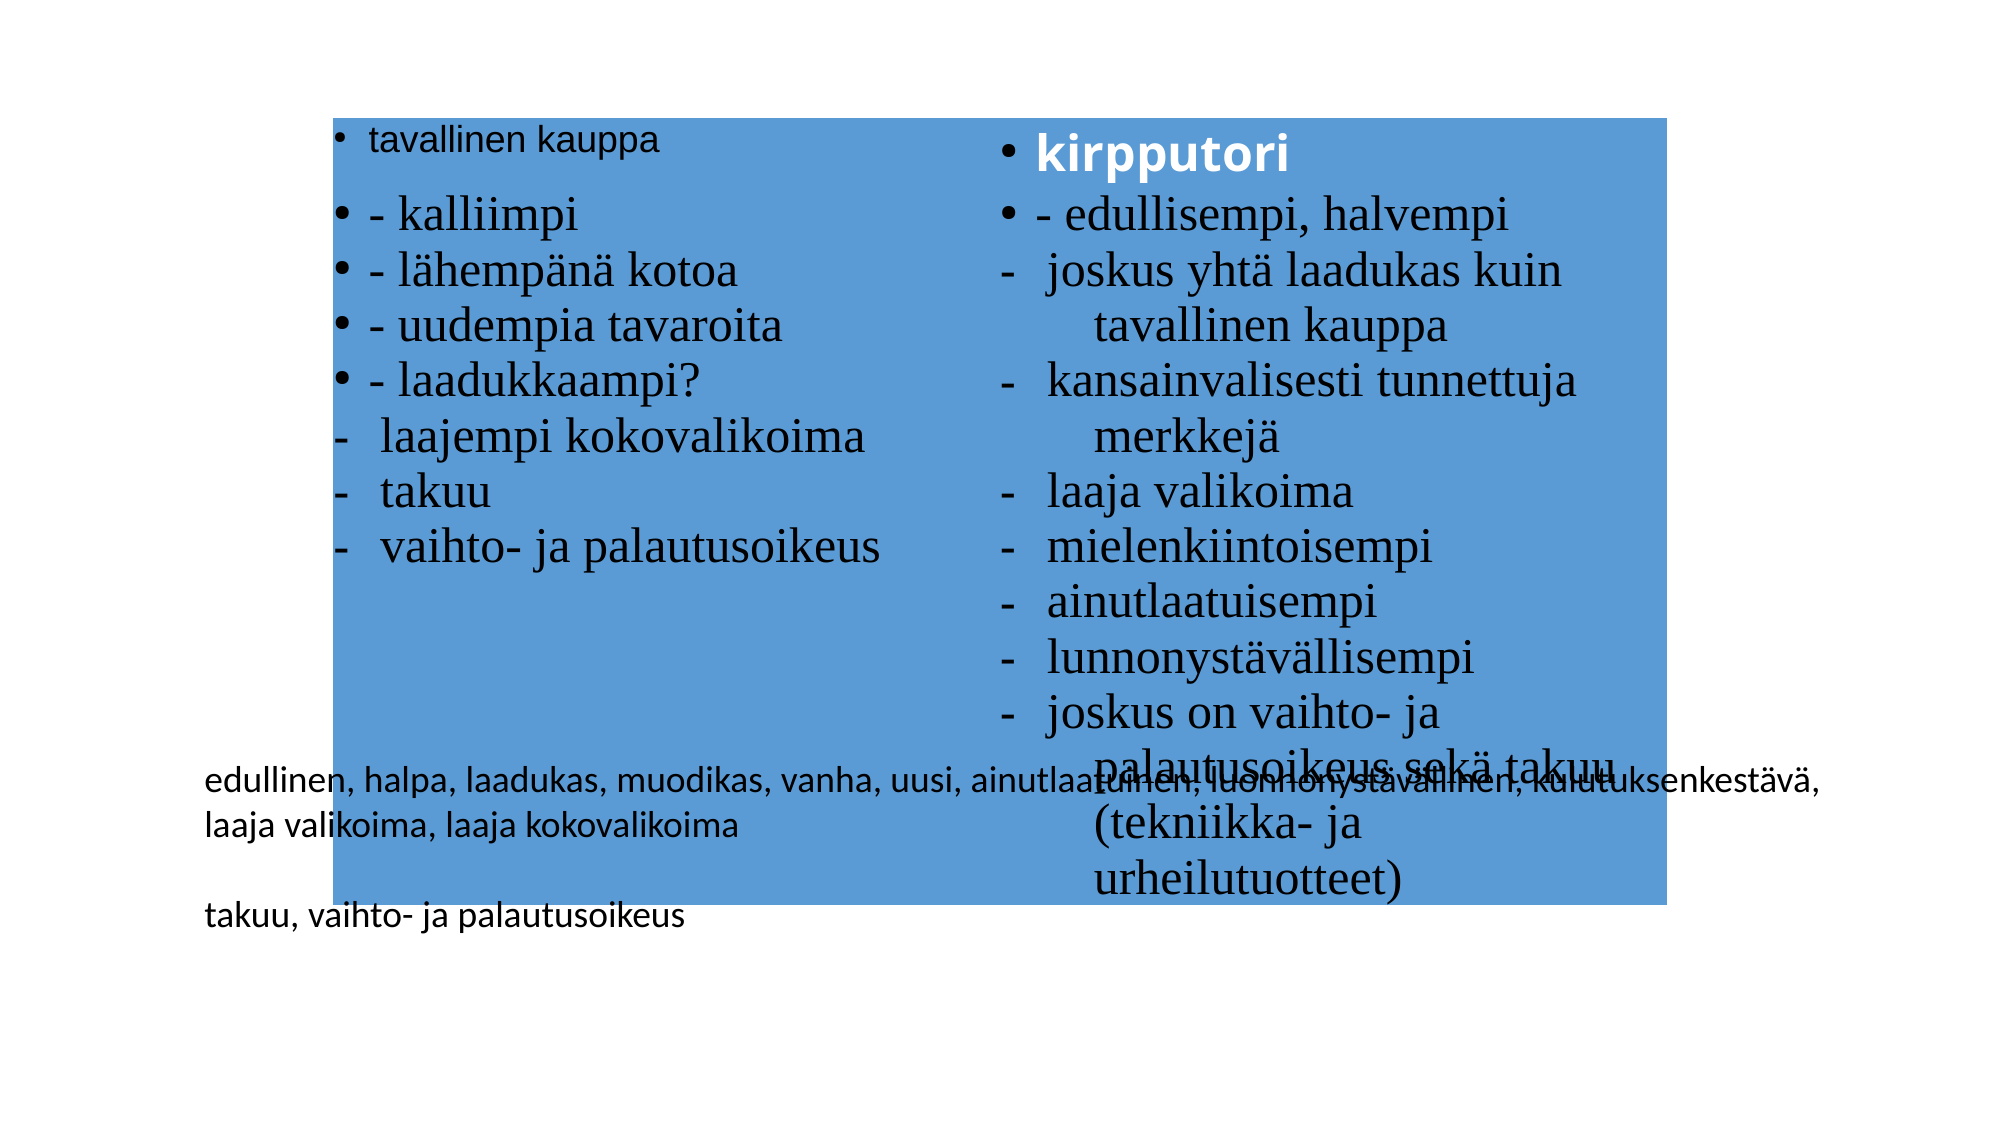

| tavallinen kauppa | kirpputori |
| --- | --- |
| - kalliimpi - lähempänä kotoa - uudempia tavaroita - laadukkaampi? laajempi kokovalikoima takuu vaihto- ja palautusoikeus | - edullisempi, halvempi joskus yhtä laadukas kuin tavallinen kauppa kansainvalisesti tunnettuja merkkejä laaja valikoima mielenkiintoisempi ainutlaatuisempi lunnonystävällisempi joskus on vaihto- ja palautusoikeus sekä takuu (tekniikka- ja urheilutuotteet) |
edullinen, halpa, laadukas, muodikas, vanha, uusi, ainutlaatuinen, luonnonystävällinen, kulutuksenkestävä,
laaja valikoima, laaja kokovalikoima
takuu, vaihto- ja palautusoikeus